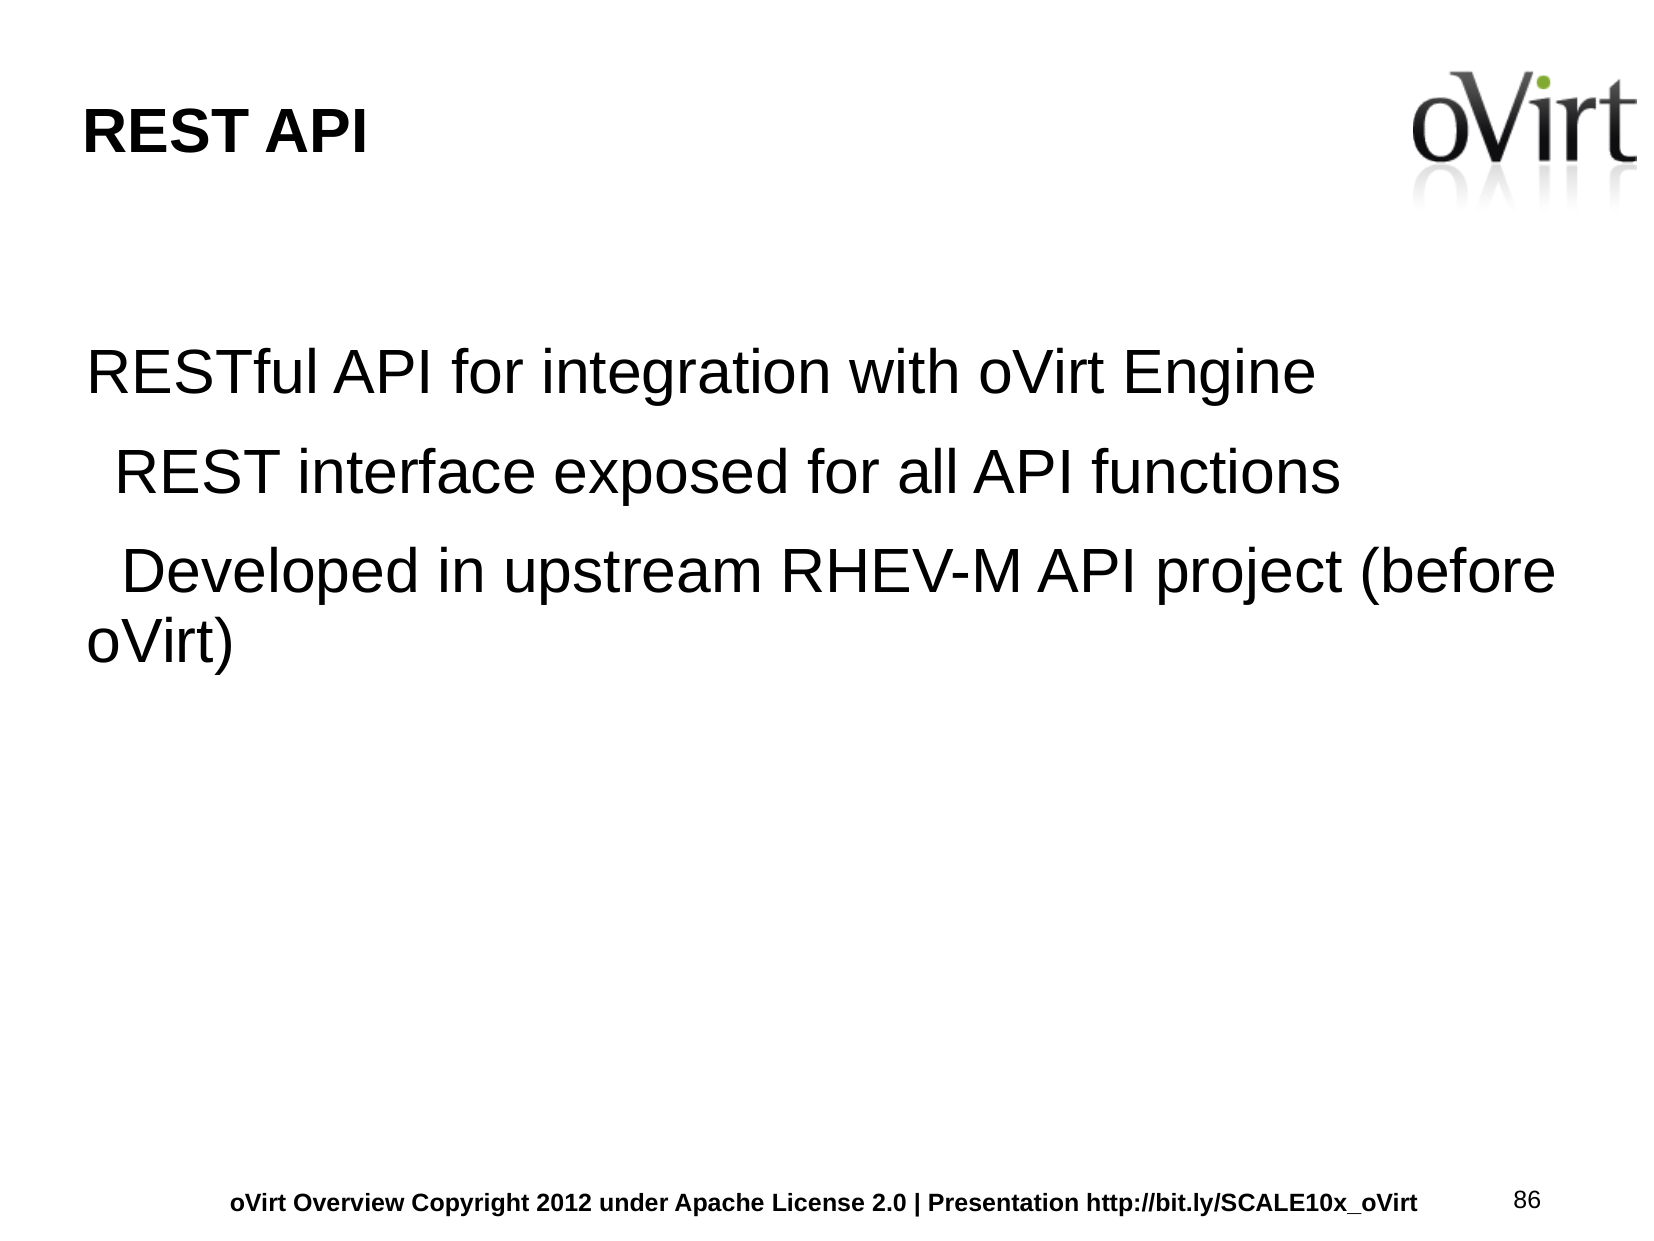

# REST API
RESTful API for integration with oVirt Engine
 REST interface exposed for all API functions
 Developed in upstream RHEV-M API project (before oVirt)